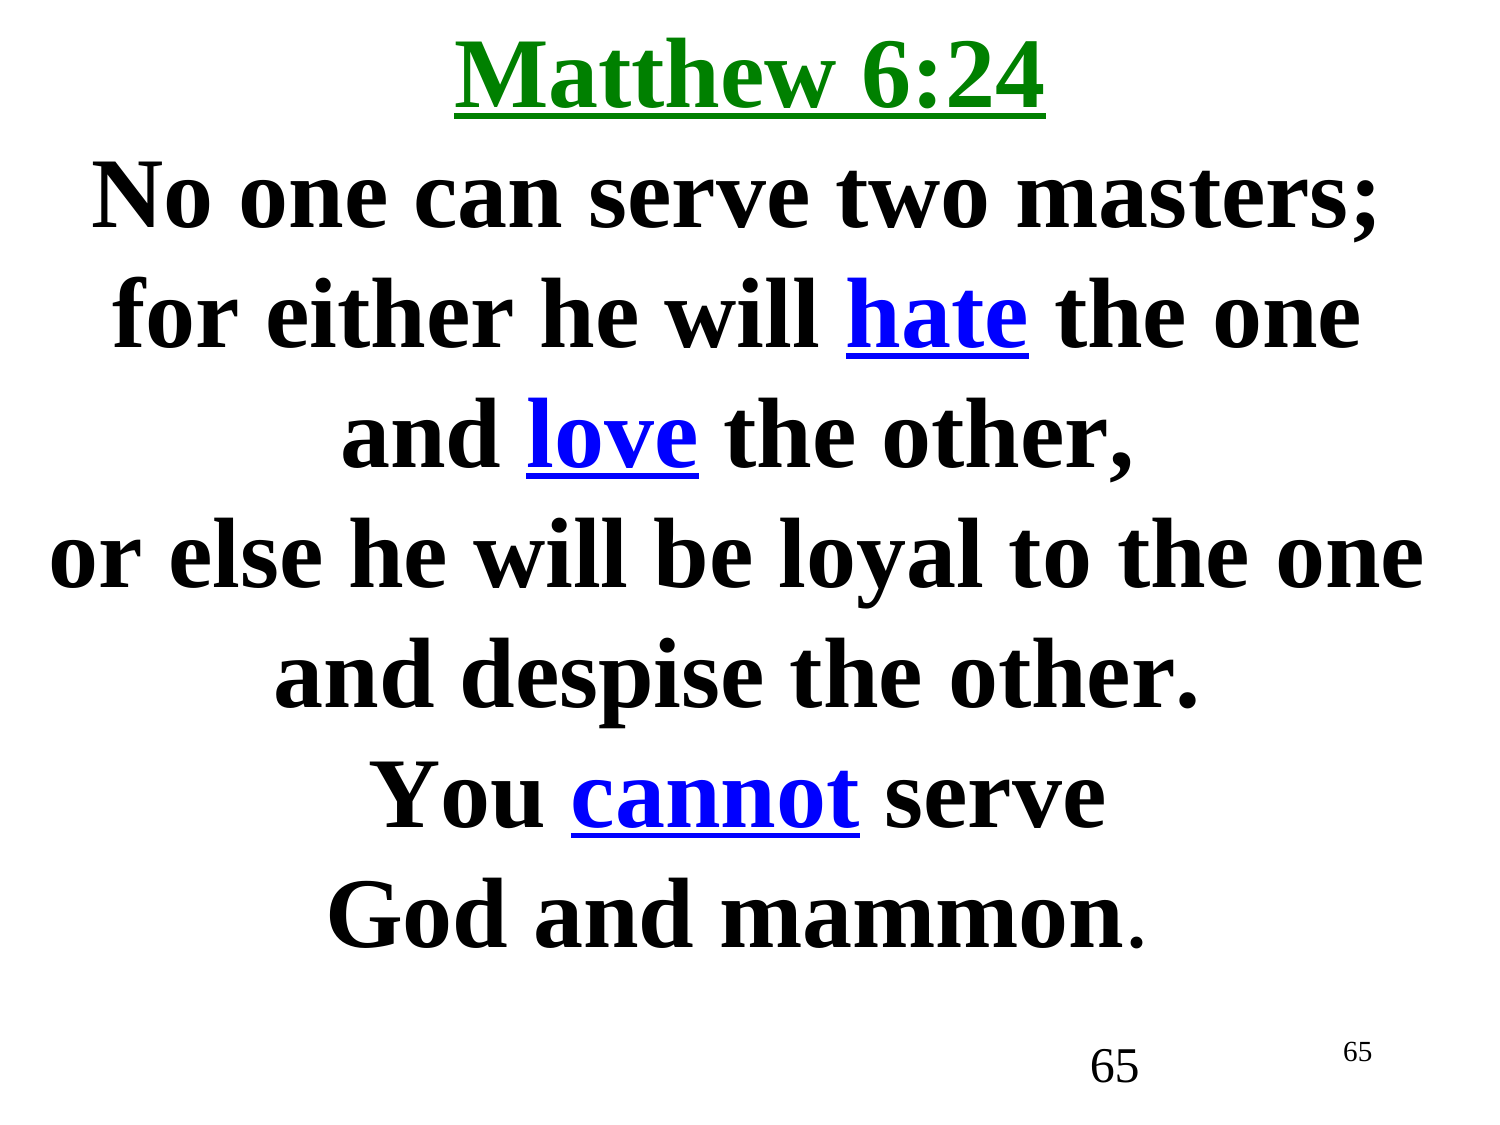

Matthew 6:24
No one can serve two masters;
for either he will hate the one
and love the other,
or else he will be loyal to the one
and despise the other.
You cannot serve
God and mammon.
65